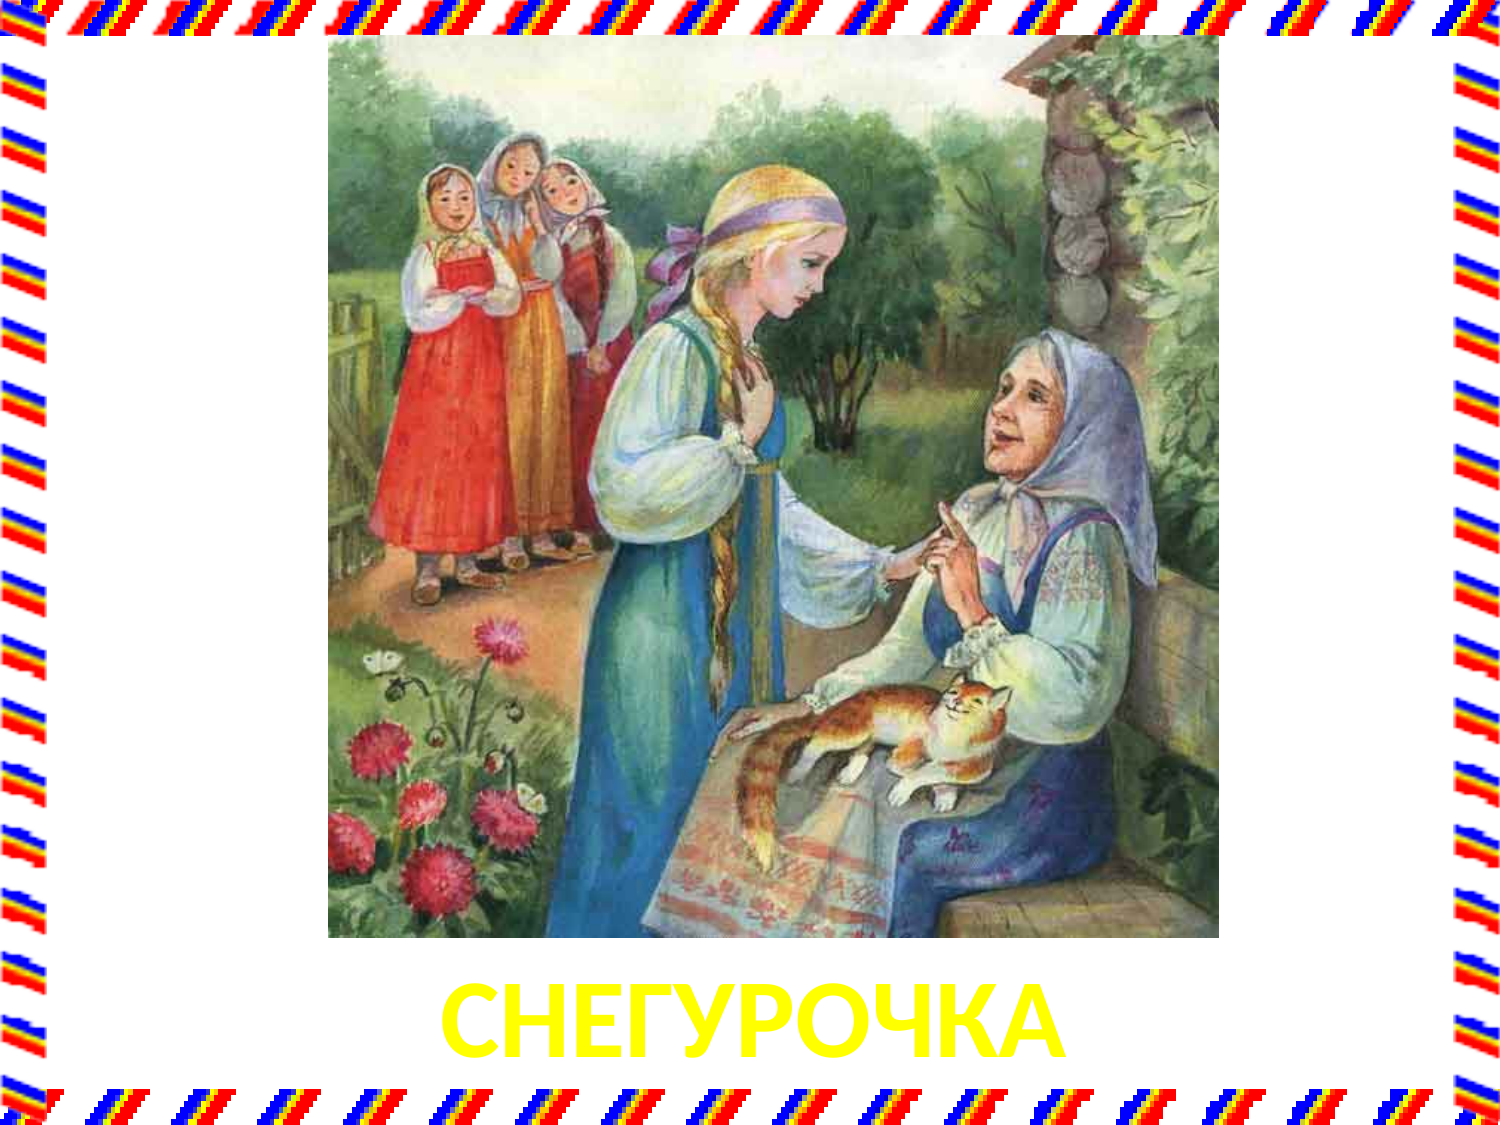

Красна-девица грустна,
Ей не нравится весна,
Ей на солнышке тяжко,
Слёзы льёт бедняжка!
СНЕГУРОЧКА